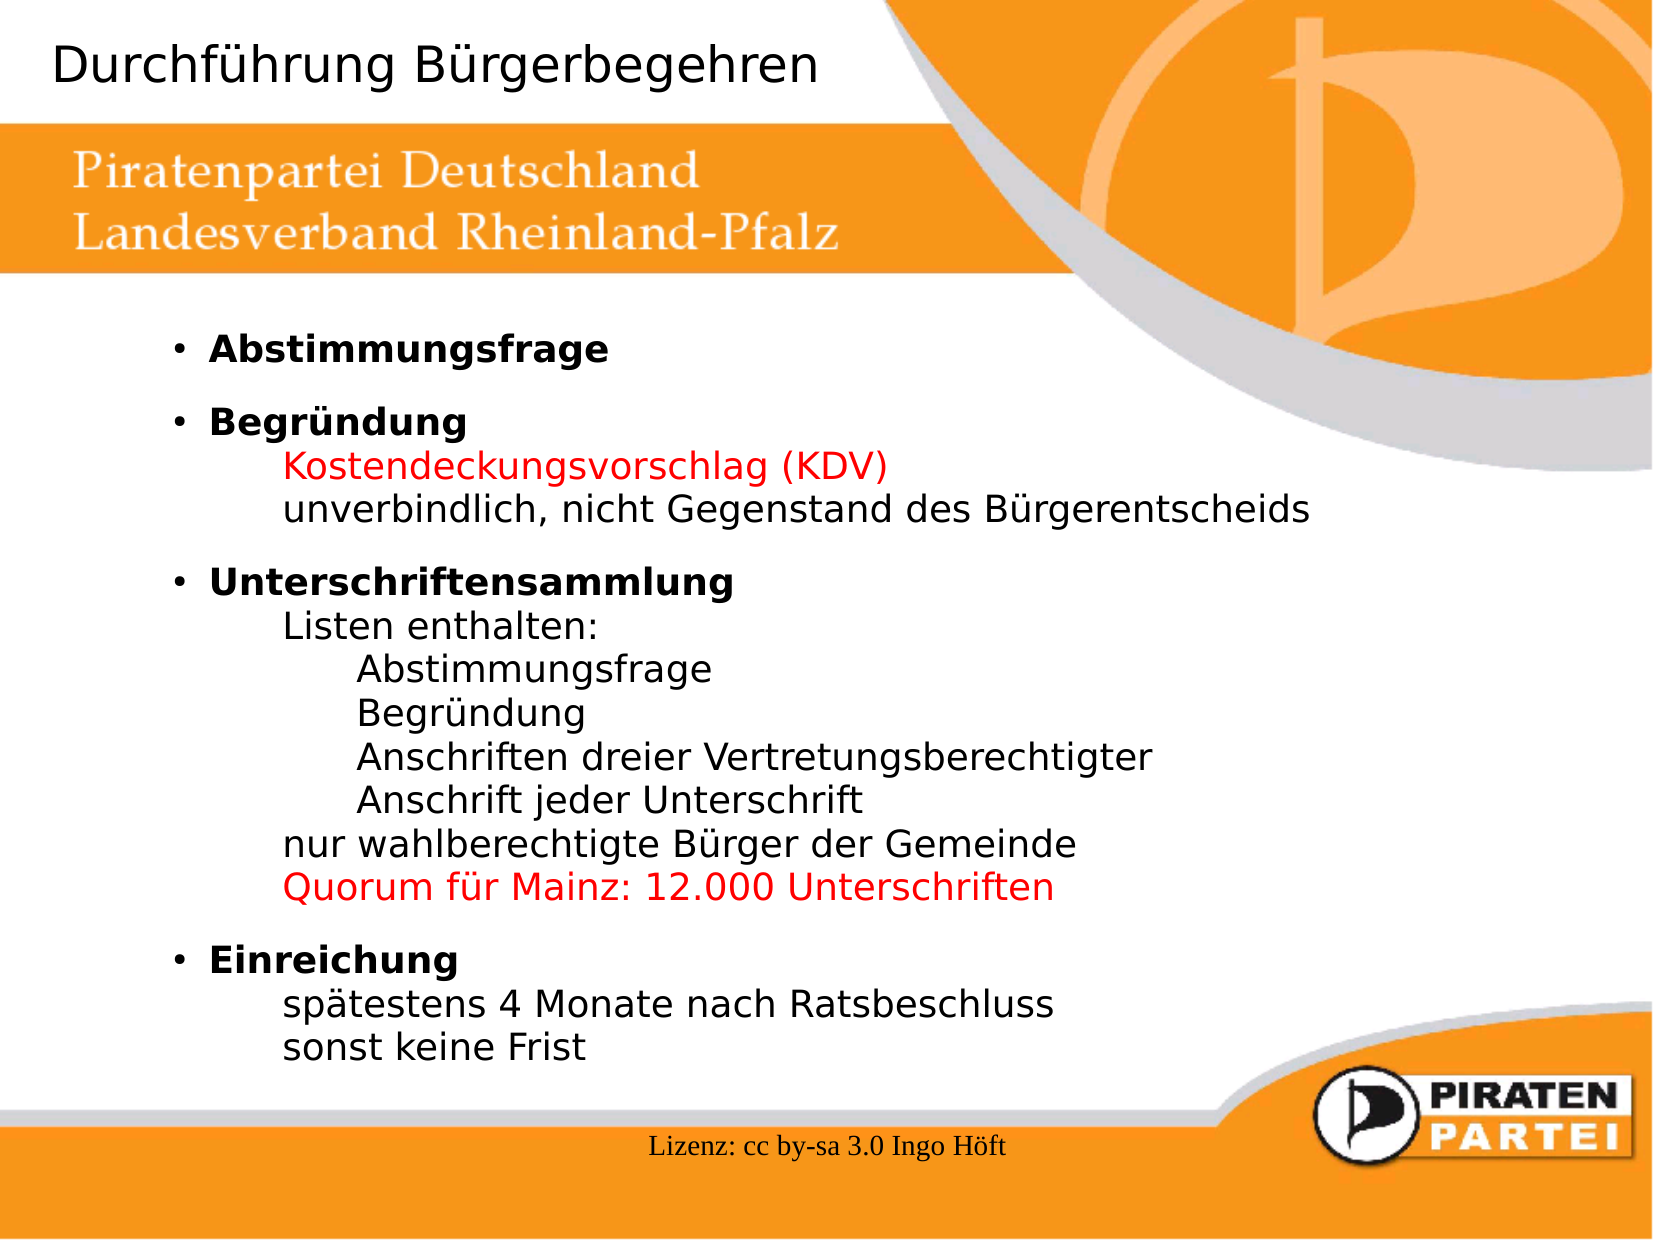

# Durchführung Bürgerbegehren
Abstimmungsfrage
Begründung
	Kostendeckungsvorschlag (KDV)
	unverbindlich, nicht Gegenstand des Bürgerentscheids
Unterschriftensammlung
	Listen enthalten:
		Abstimmungsfrage
		Begründung
		Anschriften dreier Vertretungsberechtigter
		Anschrift jeder Unterschrift
	nur wahlberechtigte Bürger der Gemeinde
	Quorum für Mainz: 12.000 Unterschriften
Einreichung
	spätestens 4 Monate nach Ratsbeschluss
	sonst keine Frist
Lizenz: cc by-sa 3.0 Ingo Höft